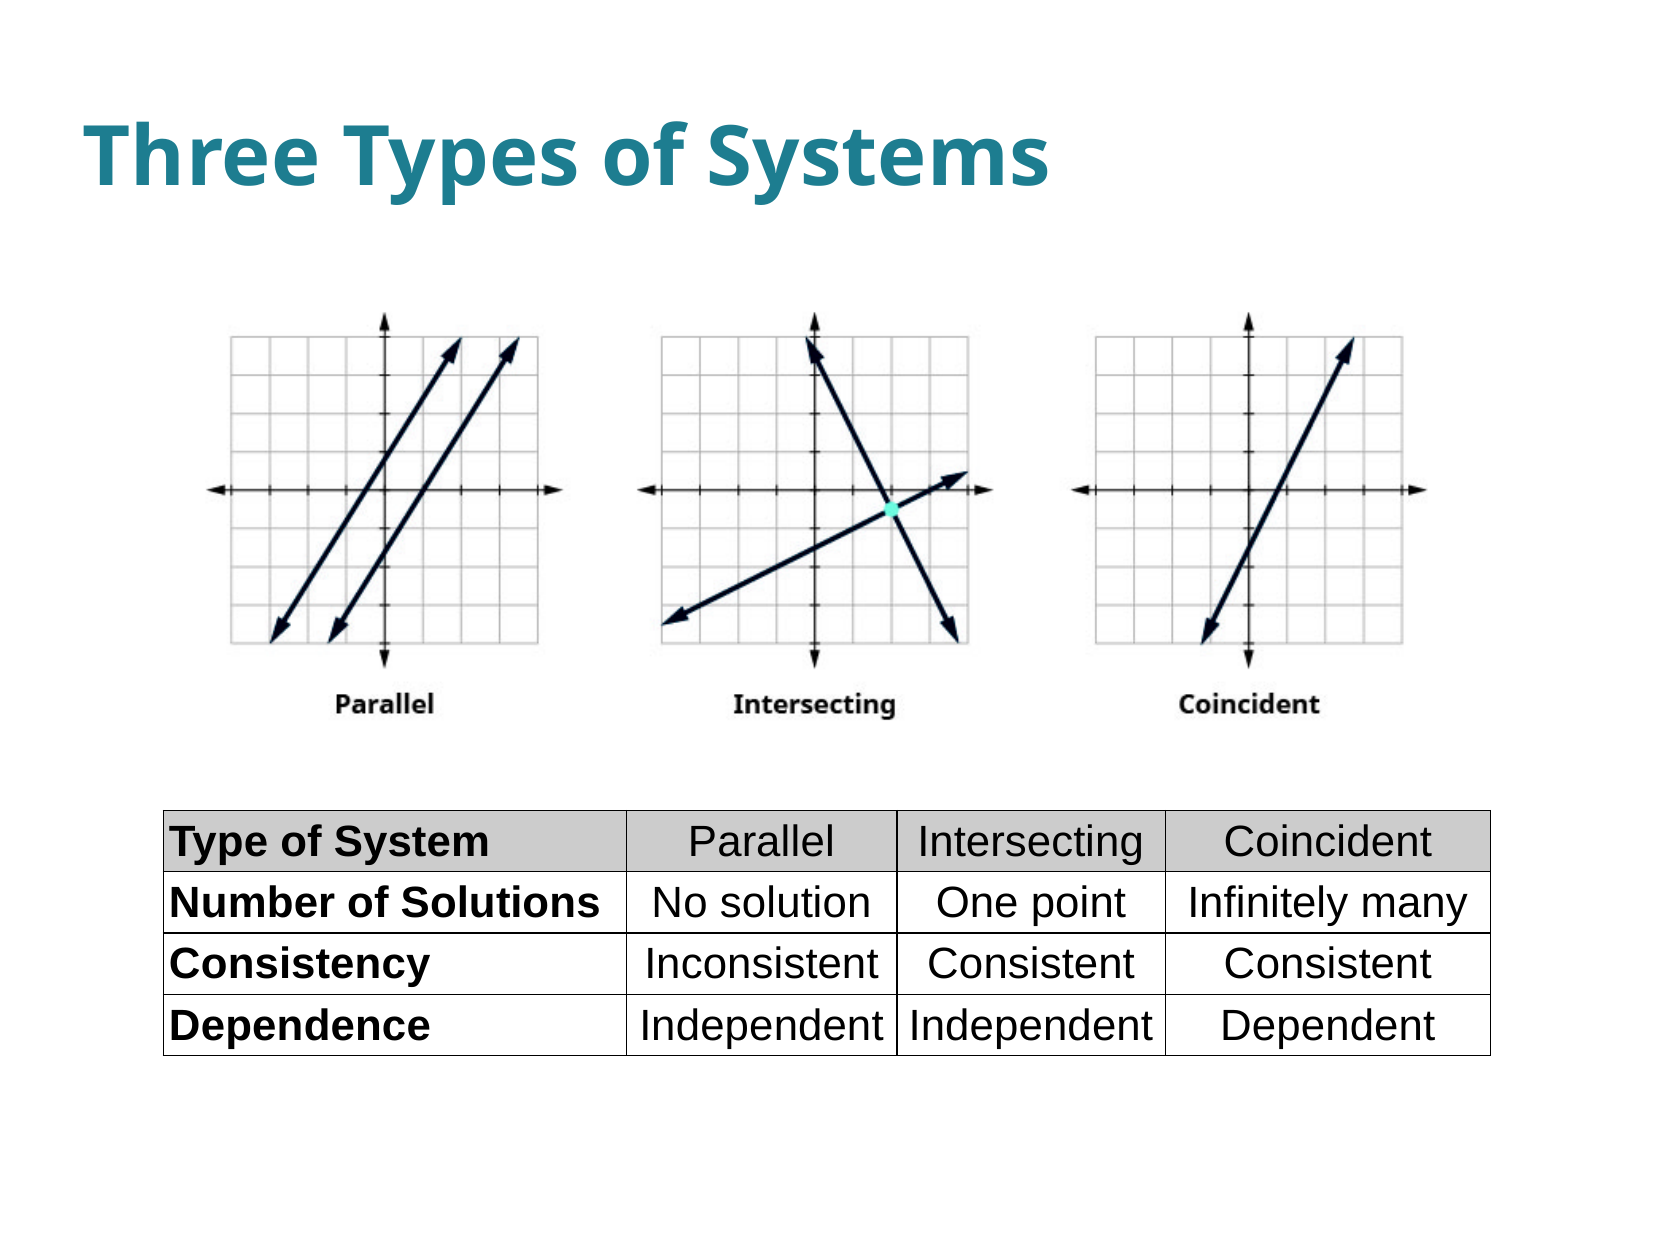

# Three Types of Systems
| Type of System | Parallel | Intersecting | Coincident |
| --- | --- | --- | --- |
| Number of Solutions | No solution | One point | Infinitely many |
| Consistency | Inconsistent | Consistent | Consistent |
| Dependence | Independent | Independent | Dependent |